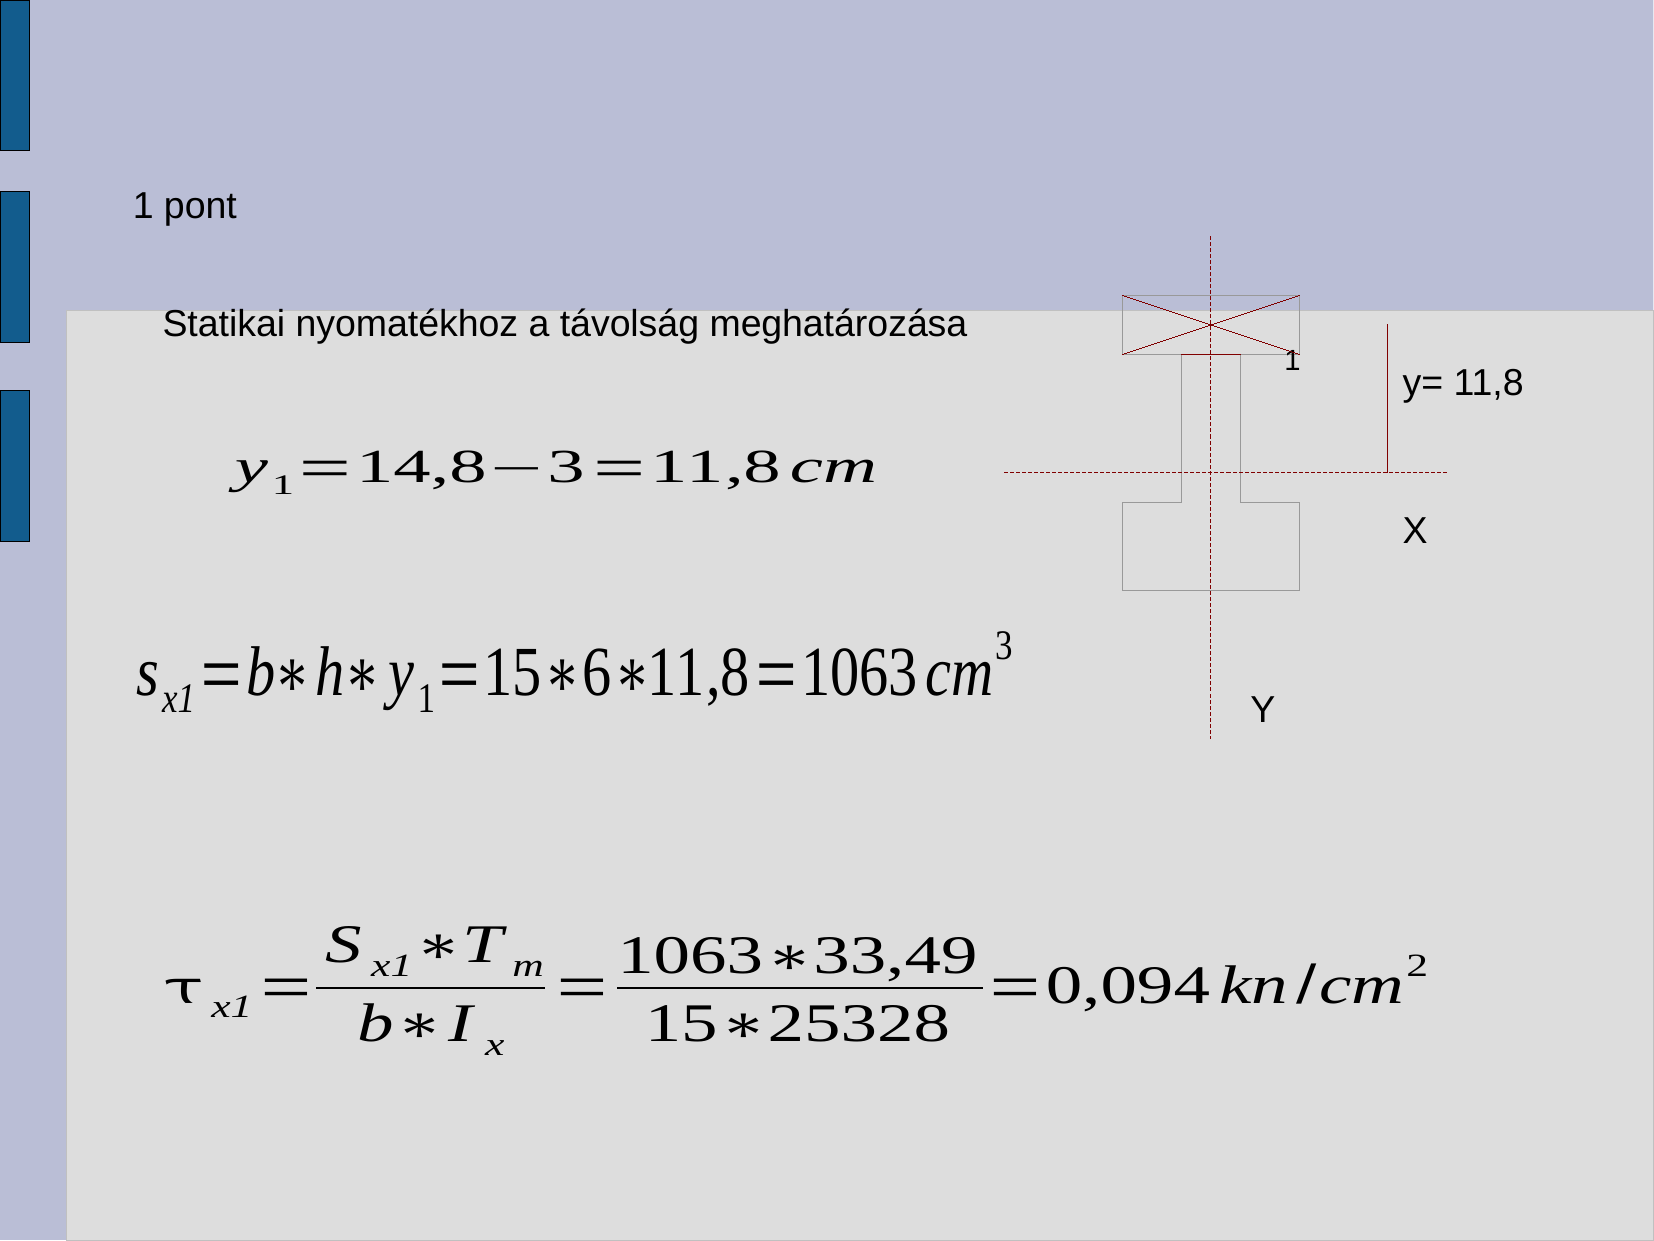

1 pont
Statikai nyomatékhoz a távolság meghatározása
1
y= 11,8
X
Y